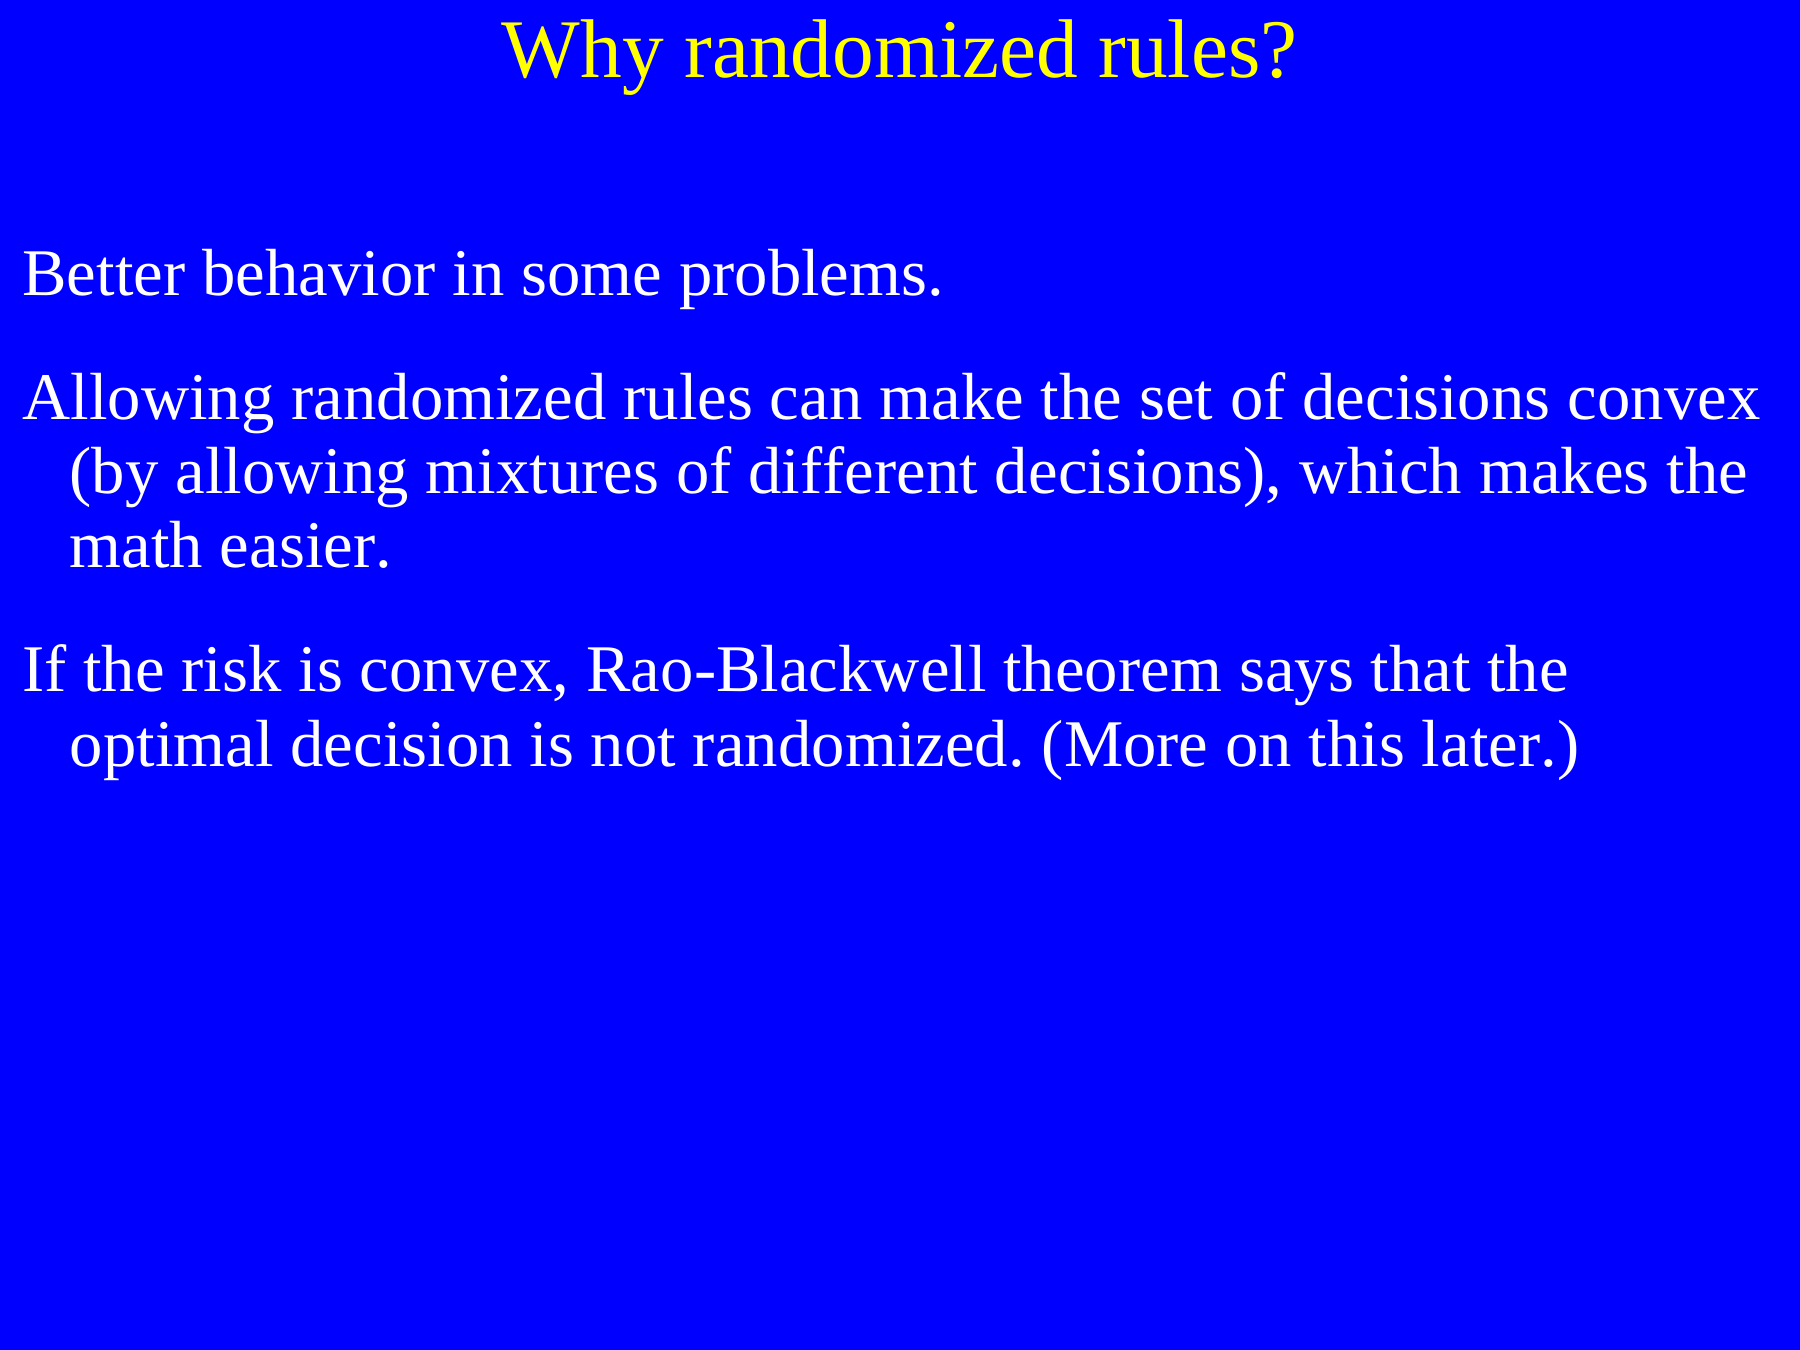

# Why randomized rules?
Better behavior in some problems.
Allowing randomized rules can make the set of decisions convex (by allowing mixtures of different decisions), which makes the math easier.
If the risk is convex, Rao-Blackwell theorem says that the optimal decision is not randomized. (More on this later.)